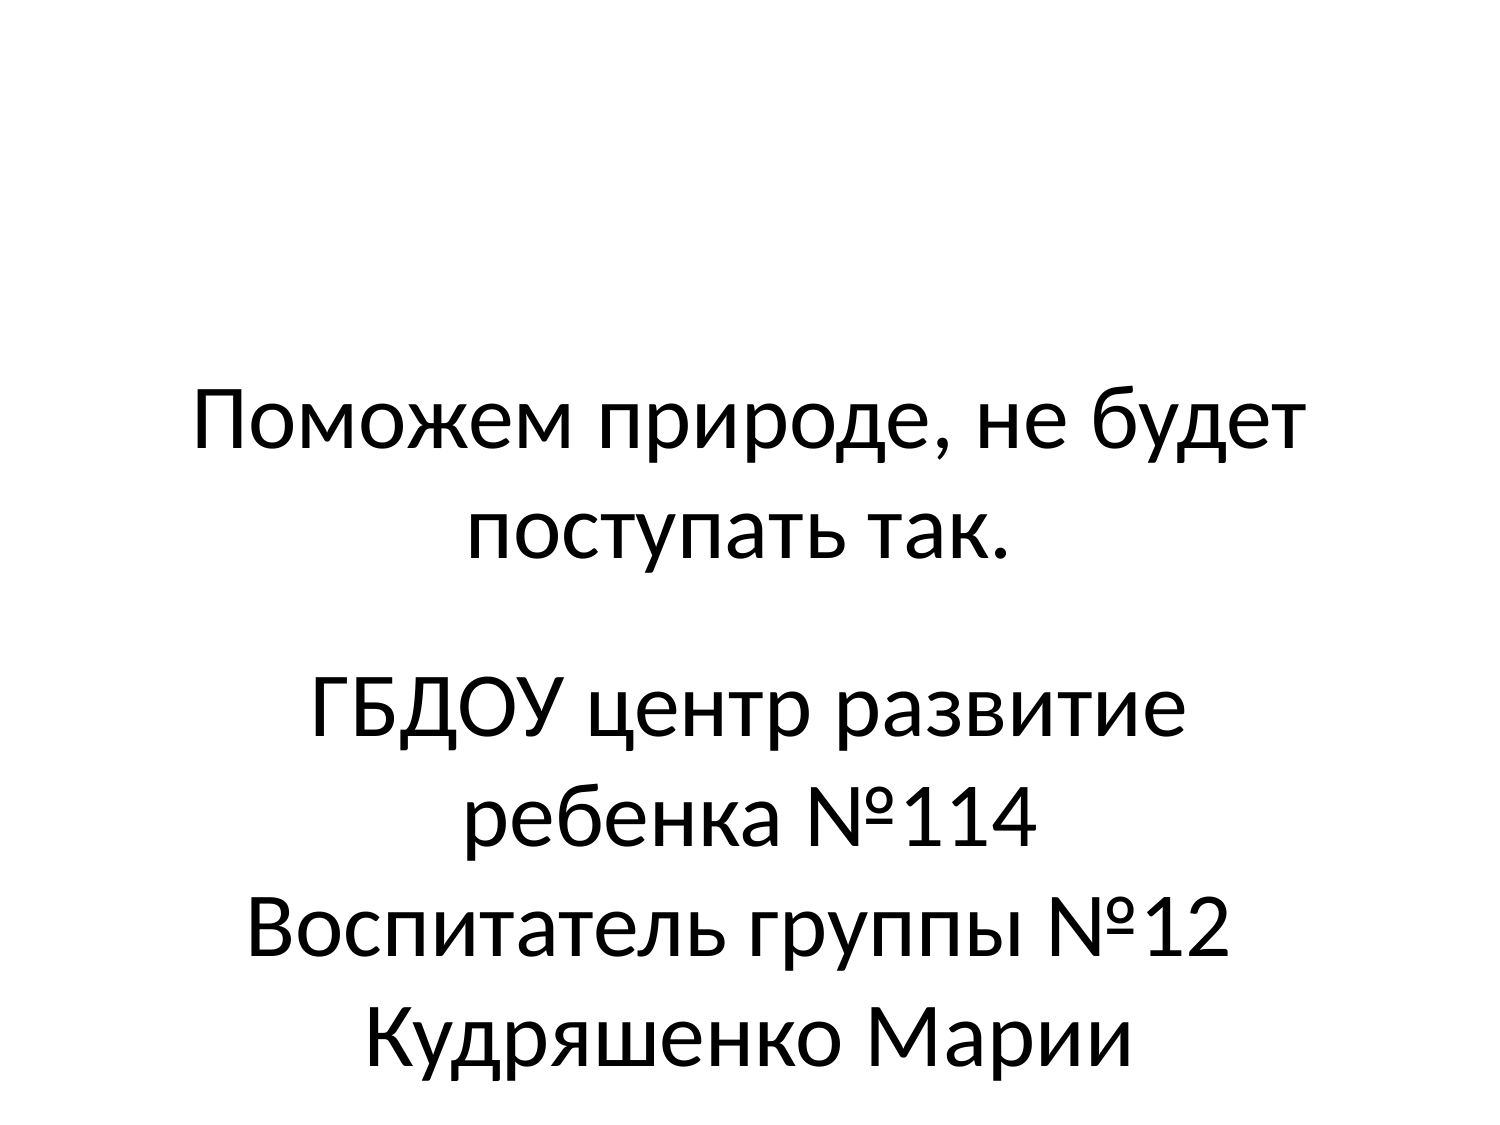

# Поможем природе, не будет поступать так.
ГБДОУ центр развитие ребенка №114
Воспитатель группы №12
Кудряшенко Марии